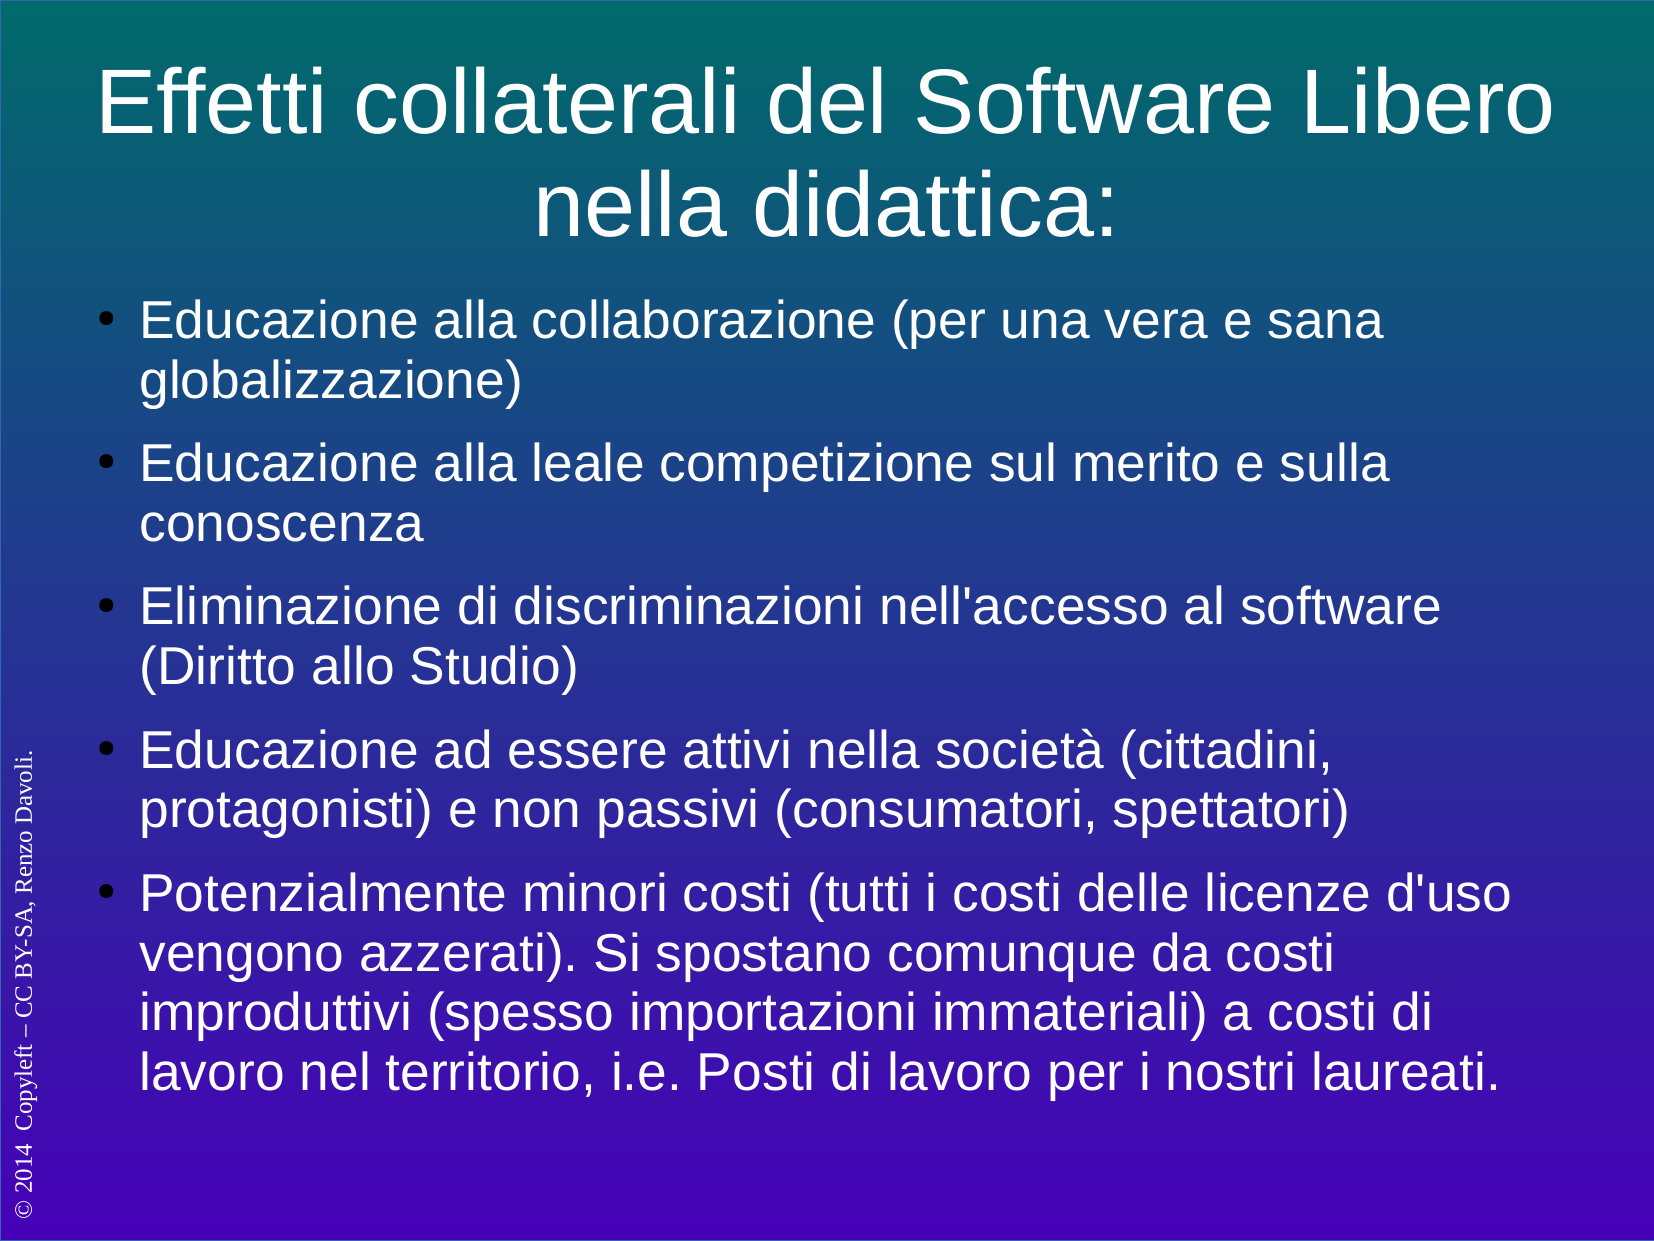

# Effetti collaterali del Software Libero nella didattica:
Educazione alla collaborazione (per una vera e sana globalizzazione)
Educazione alla leale competizione sul merito e sulla conoscenza
Eliminazione di discriminazioni nell'accesso al software (Diritto allo Studio)
Educazione ad essere attivi nella società (cittadini, protagonisti) e non passivi (consumatori, spettatori)
Potenzialmente minori costi (tutti i costi delle licenze d'uso vengono azzerati). Si spostano comunque da costi improduttivi (spesso importazioni immateriali) a costi di lavoro nel territorio, i.e. Posti di lavoro per i nostri laureati.